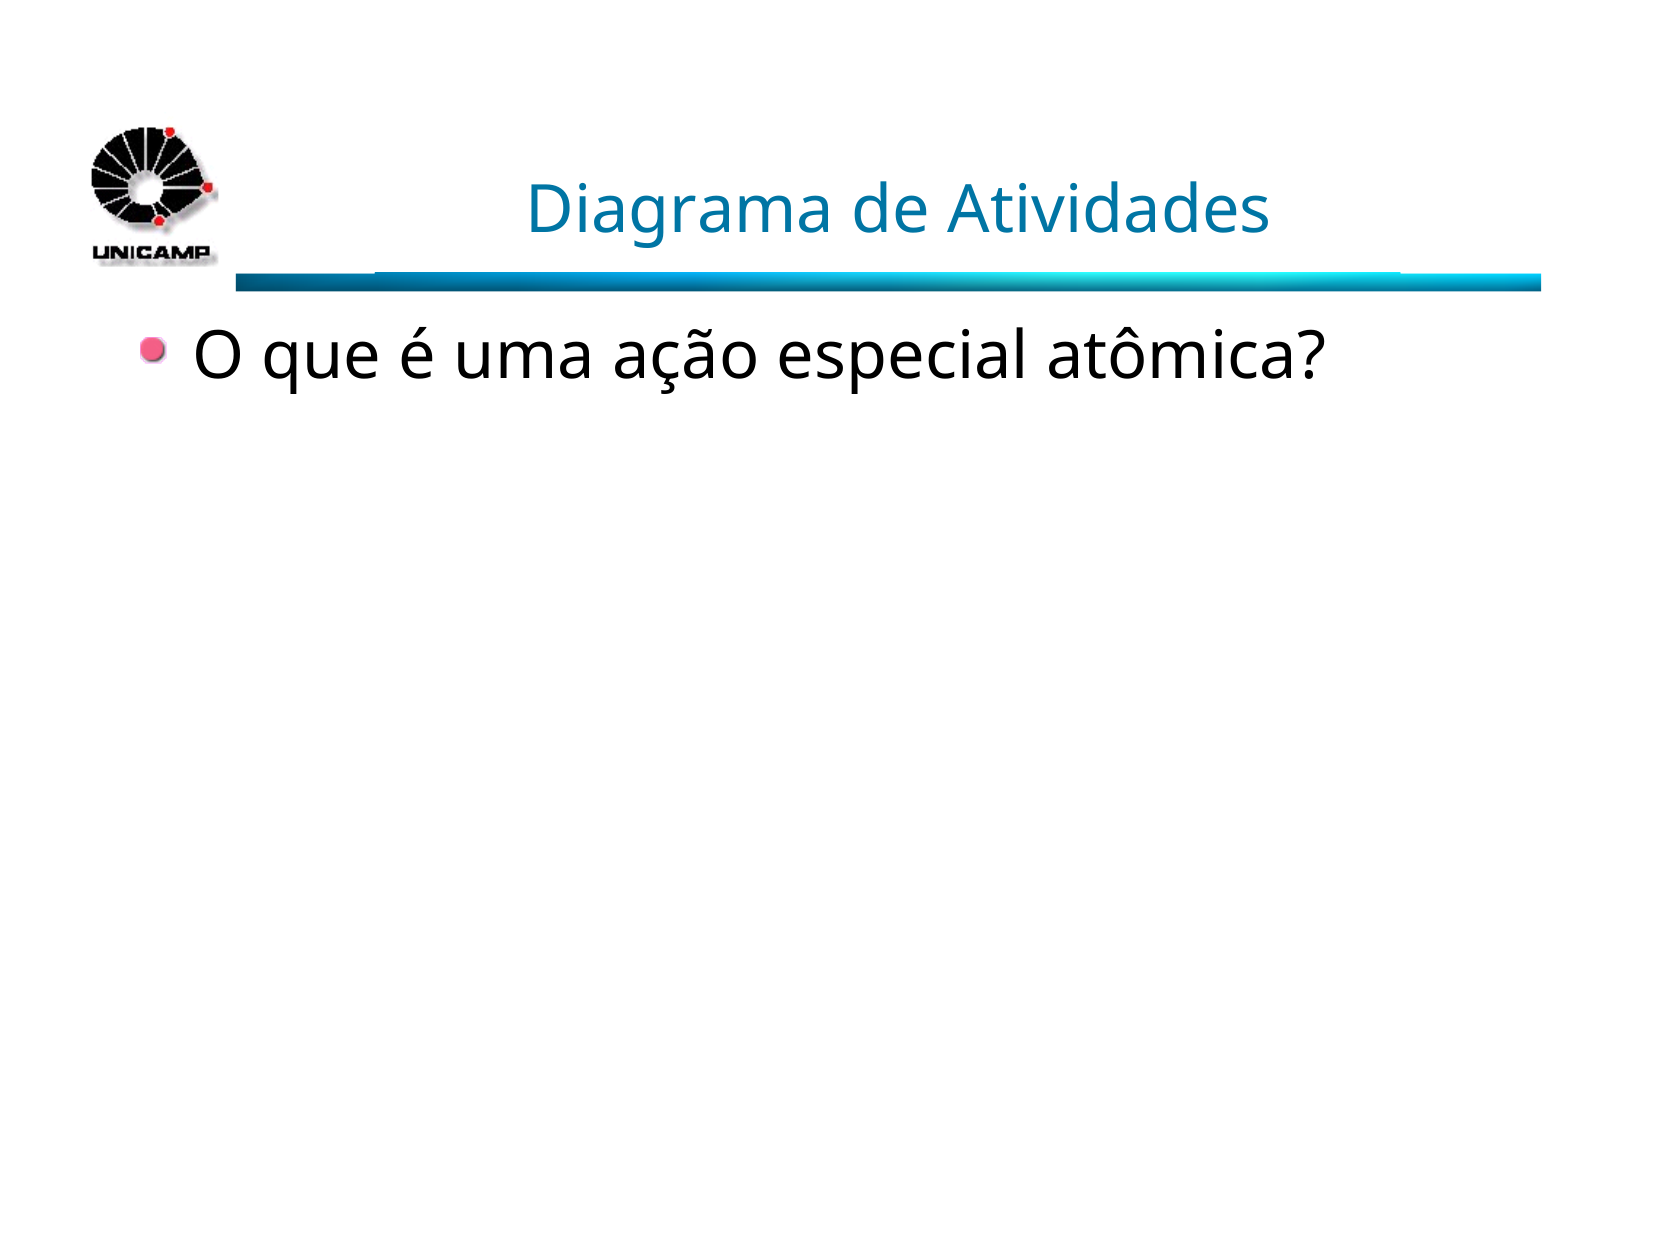

# Diagrama de Atividades
O que é uma ação especial atômica?